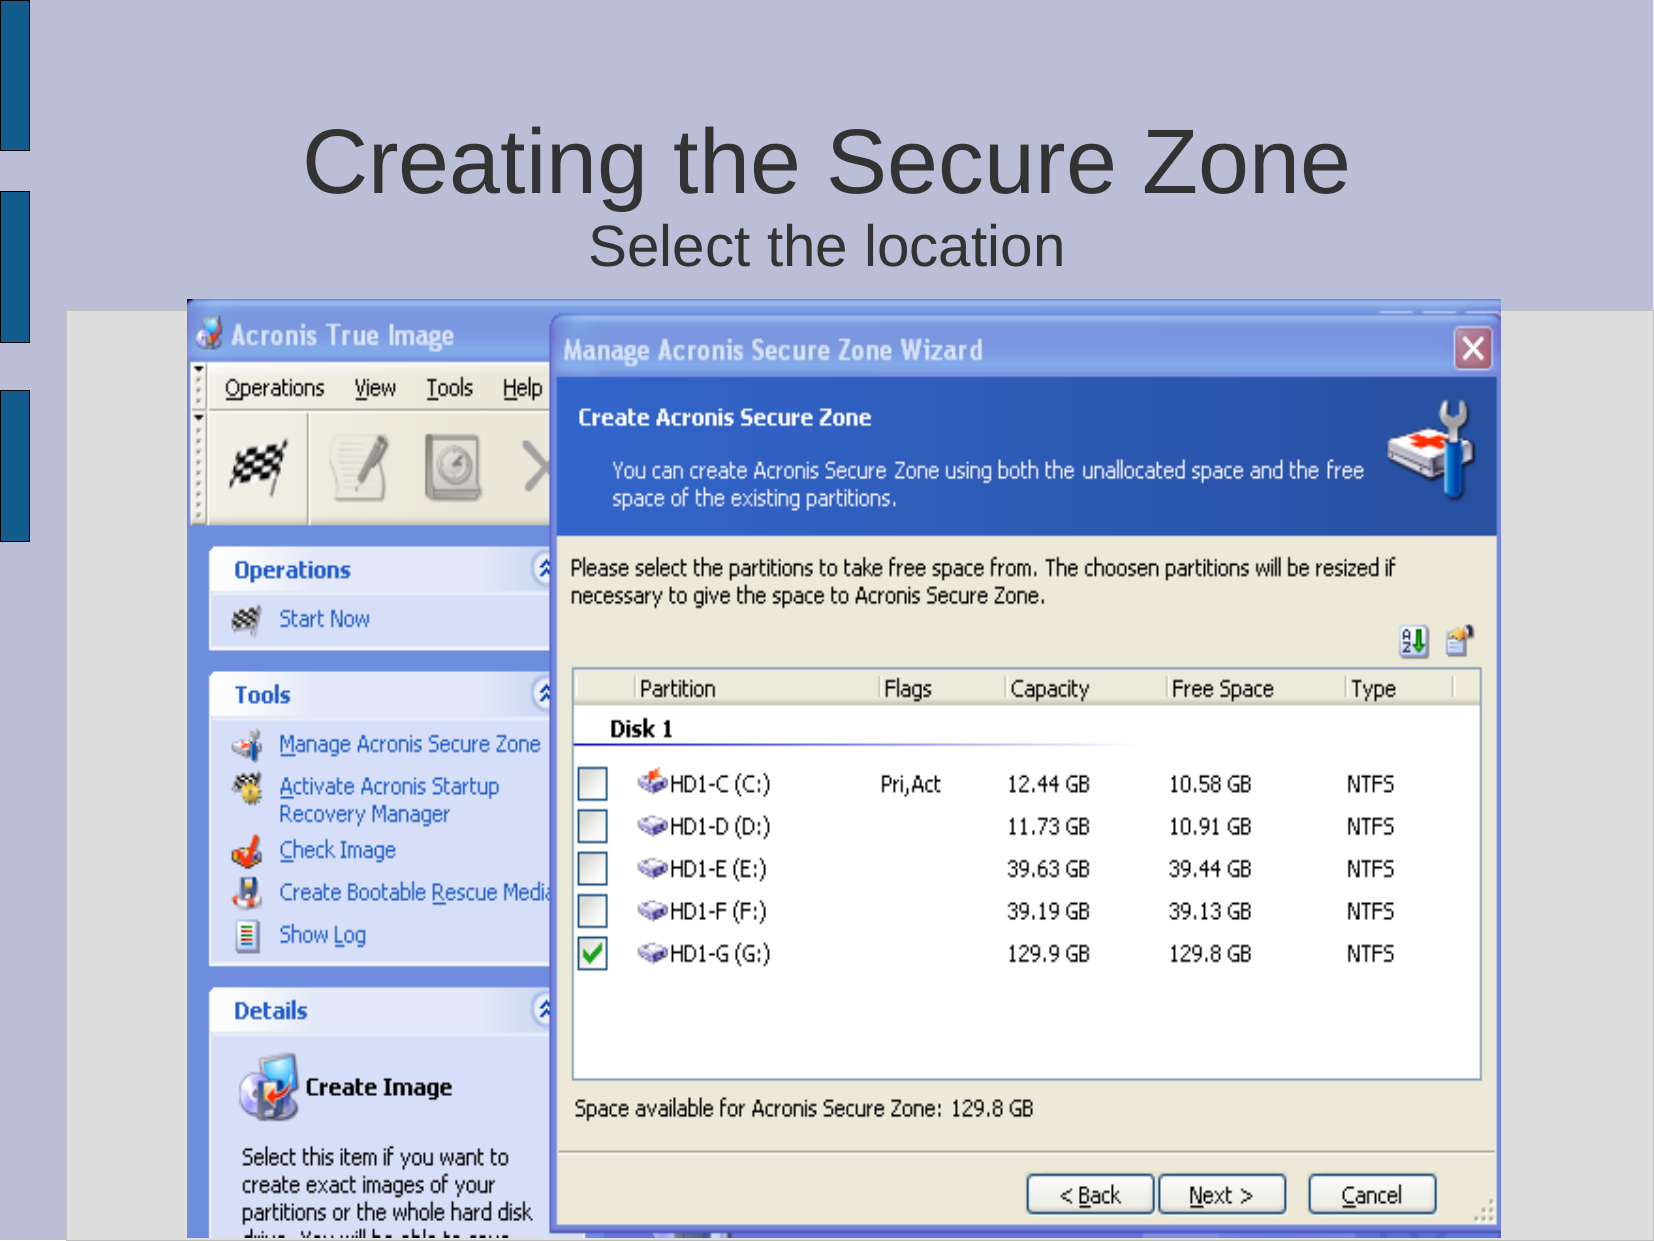

# Creating the Secure Zone Select the location